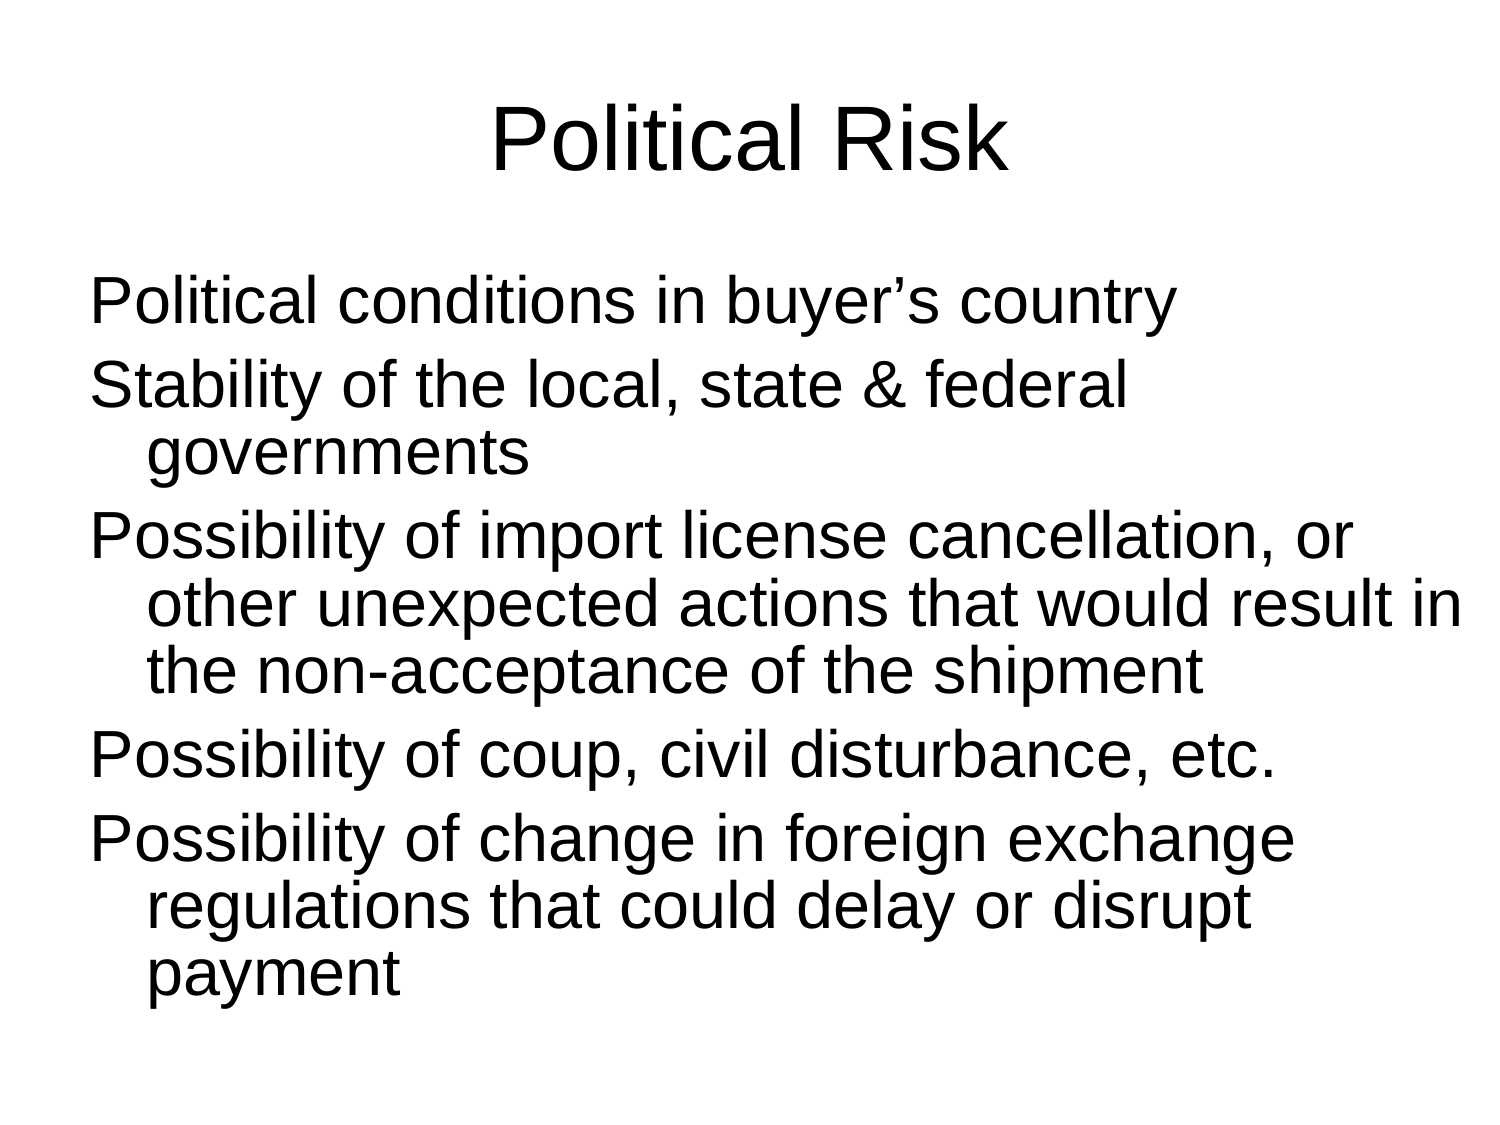

# Political Risk
Political conditions in buyer’s country
Stability of the local, state & federal governments
Possibility of import license cancellation, or other unexpected actions that would result in the non-acceptance of the shipment
Possibility of coup, civil disturbance, etc.
Possibility of change in foreign exchange regulations that could delay or disrupt payment